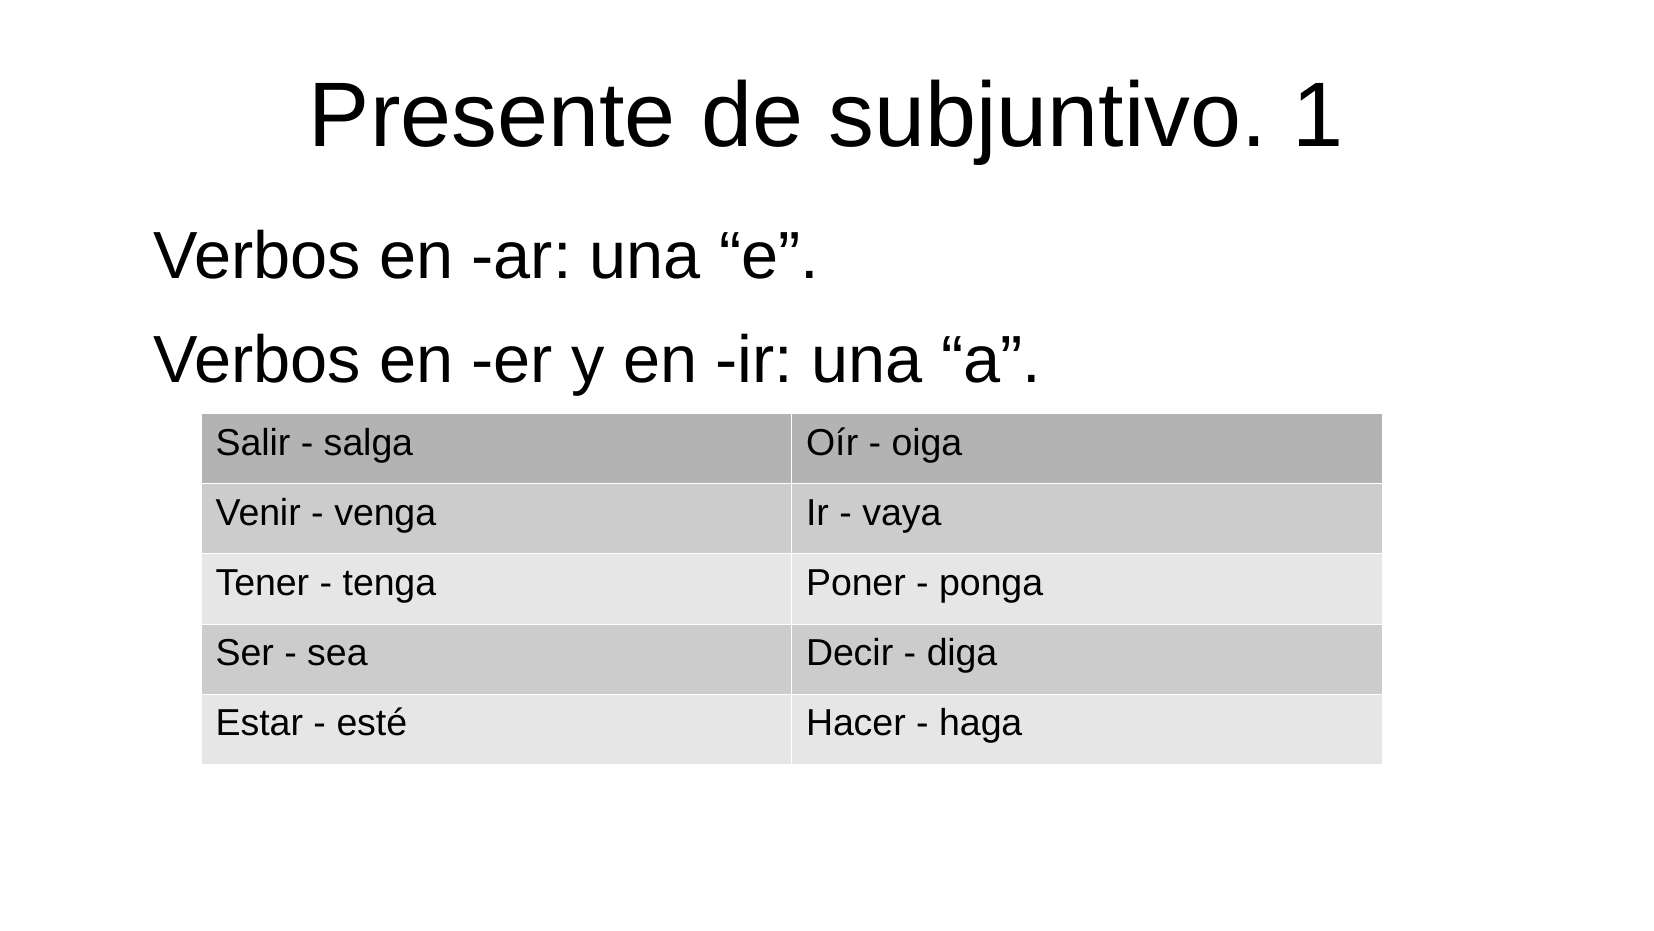

# Presente de subjuntivo. 1
Verbos en -ar: una “e”.
Verbos en -er y en -ir: una “a”.
| Salir - salga | Oír - oiga |
| --- | --- |
| Venir - venga | Ir - vaya |
| Tener - tenga | Poner - ponga |
| Ser - sea | Decir - diga |
| Estar - esté | Hacer - haga |